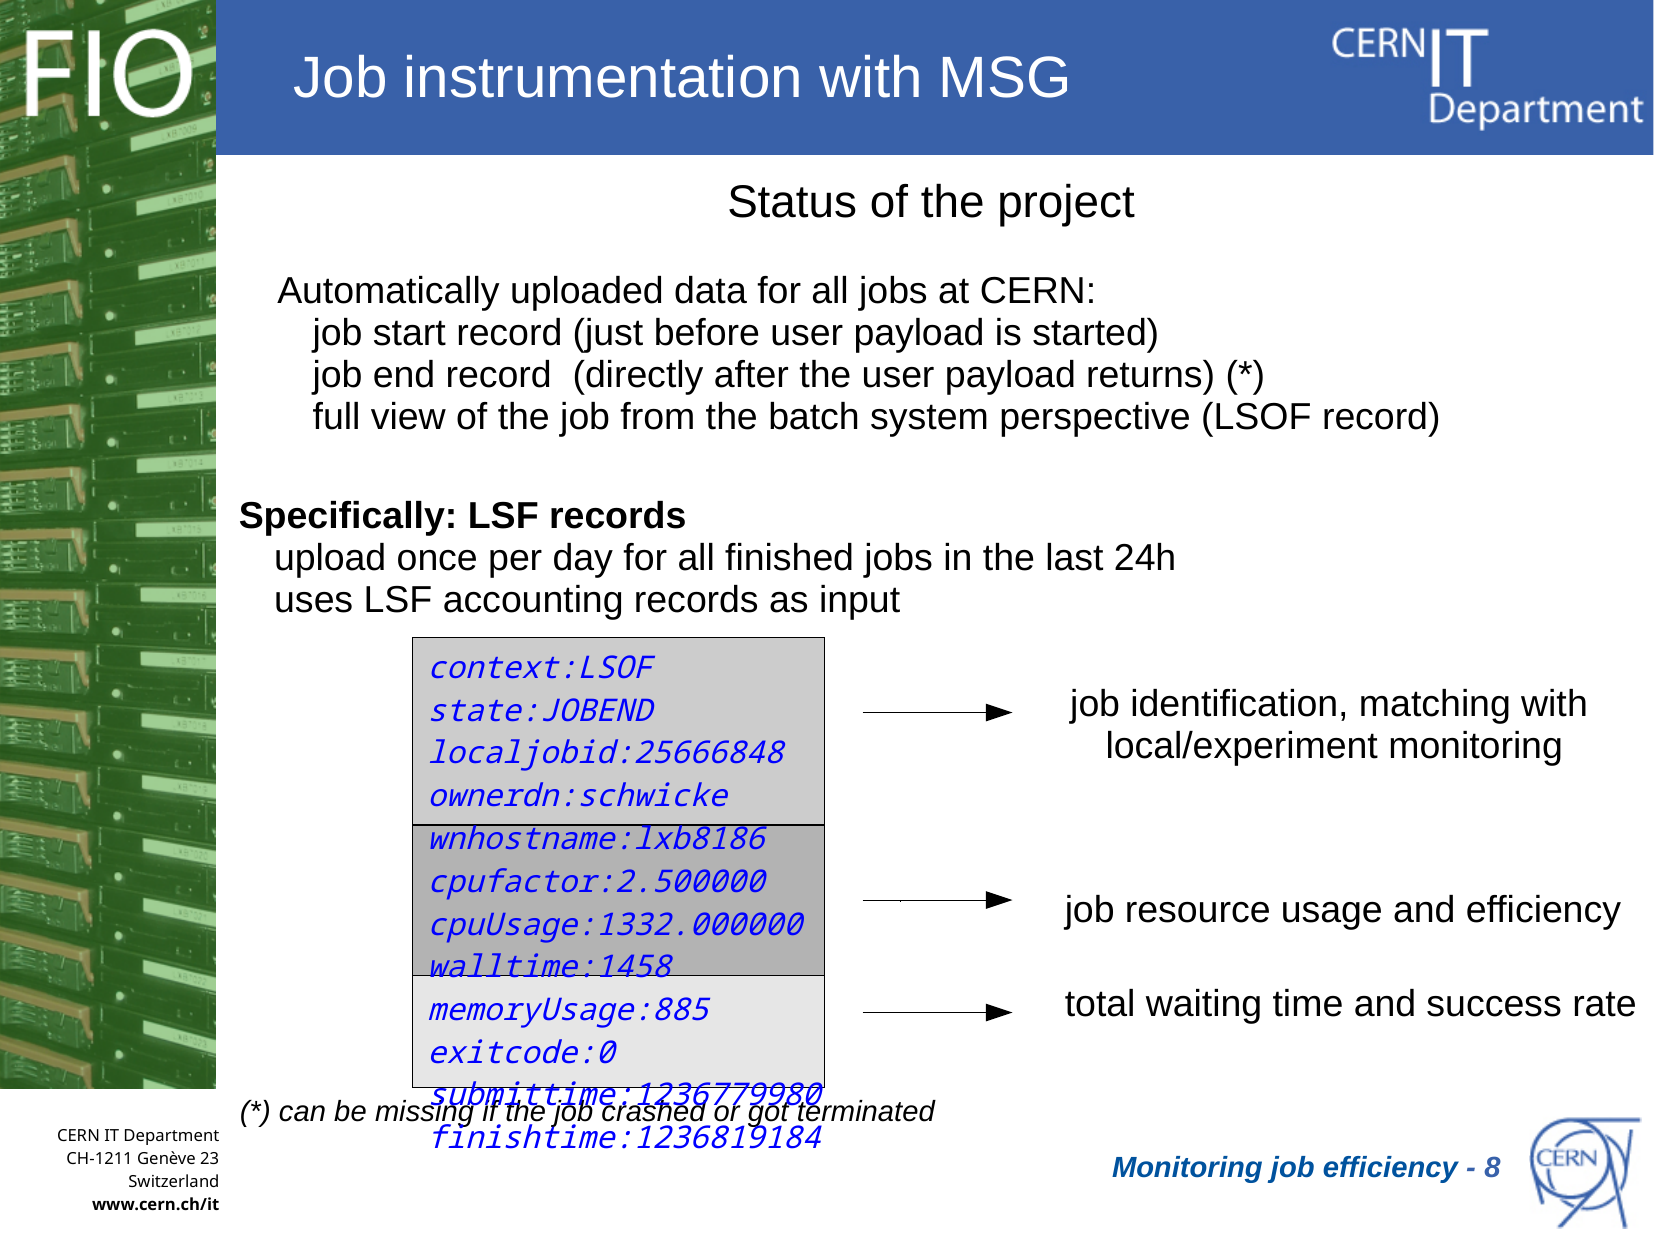

Job instrumentation with MSG
Status of the project
Automatically uploaded data for all jobs at CERN:
job start record (just before user payload is started)
job end record (directly after the user payload returns) (*)
full view of the job from the batch system perspective (LSOF record)
Specifically: LSF records
upload once per day for all finished jobs in the last 24h
uses LSF accounting records as input
context:LSOF
state:JOBEND
localjobid:25666848
ownerdn:schwicke
wnhostname:lxb8186
cpufactor:2.500000
cpuUsage:1332.000000
walltime:1458
memoryUsage:885
exitcode:0
submittime:1236779980
finishtime:1236819184
job identification, matching with
local/experiment monitoring
job resource usage and efficiency
total waiting time and success rate
(*) can be missing if the job crashed or got terminated